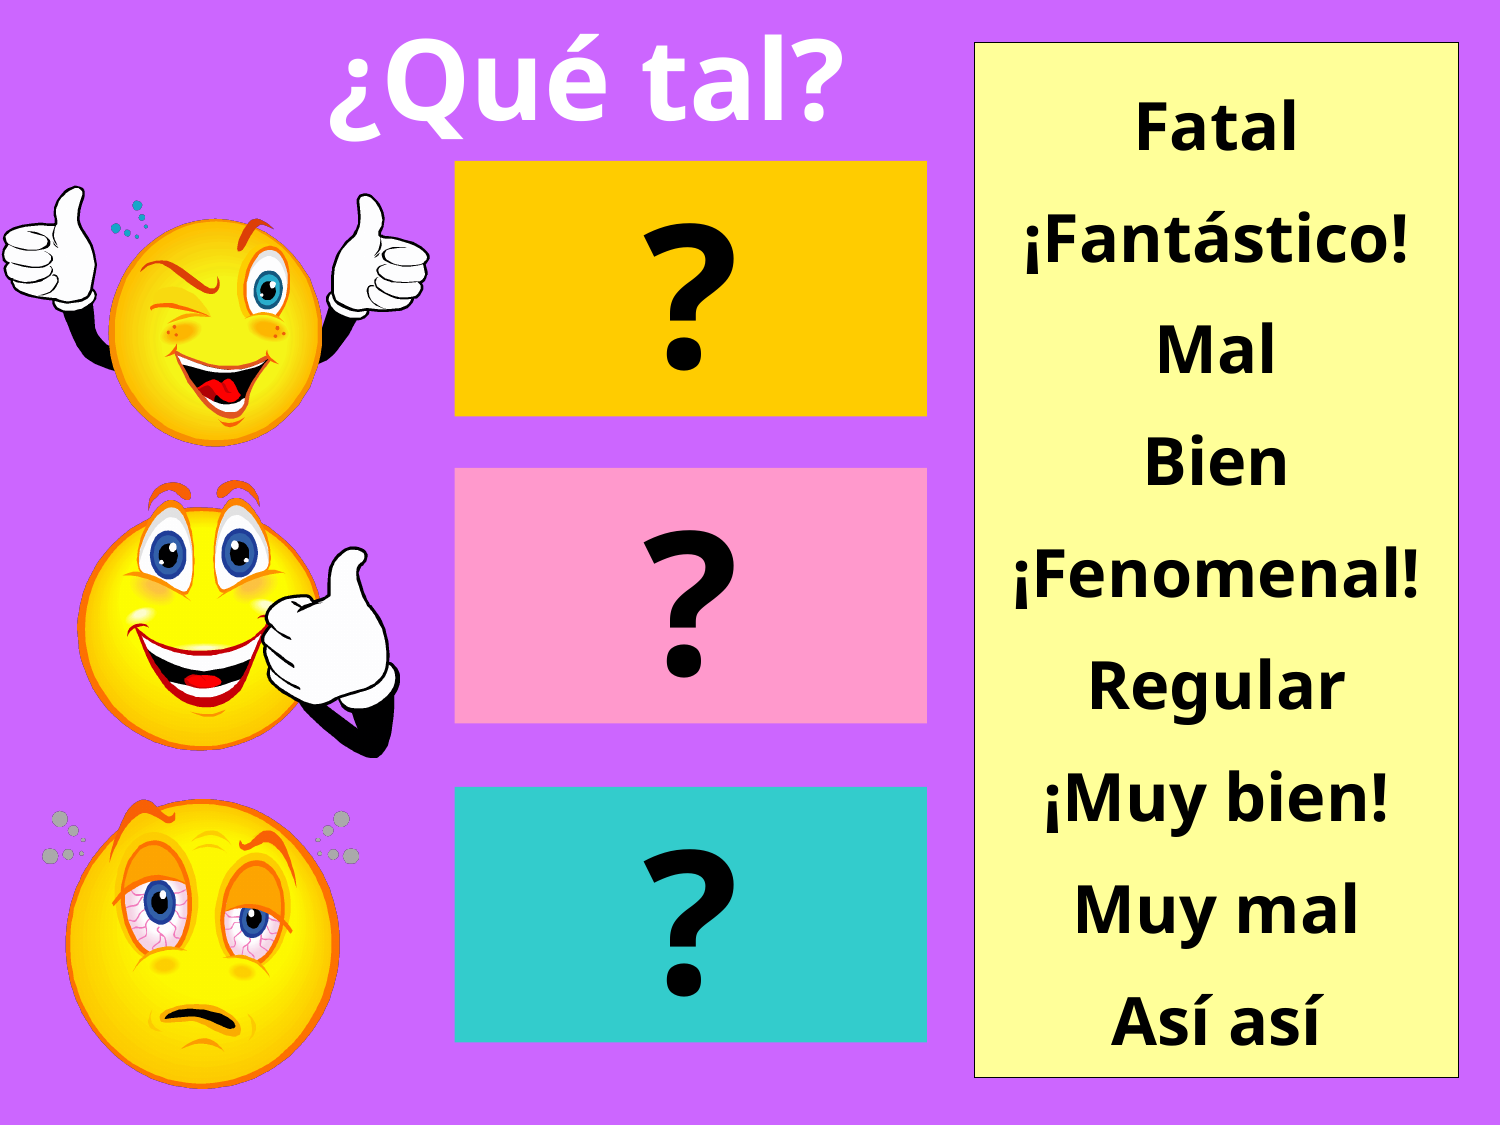

¿Qué tal?
Fatal
¡Fantástico!
Mal
Bien
¡Fenomenal!
Regular
¡Muy bien!
Muy mal
Así así
?
?
?